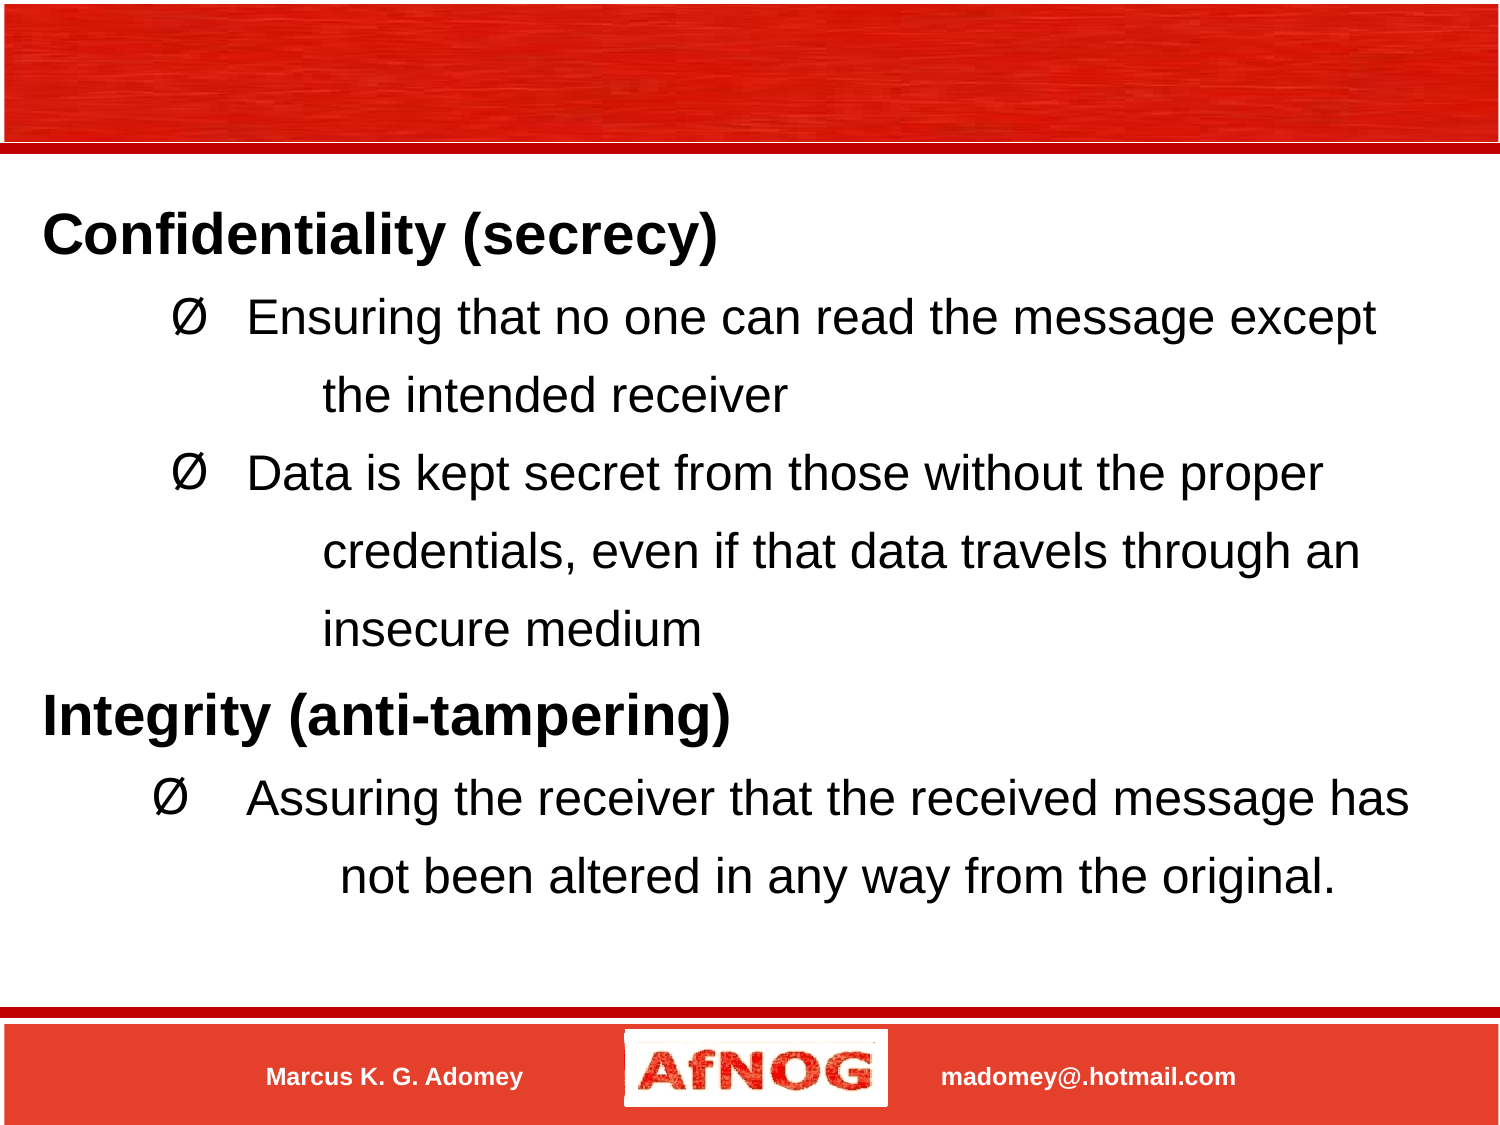

Confidentiality (secrecy)
Ensuring that no one can read the message except the intended receiver
Data is kept secret from those without the proper credentials, even if that data travels through an insecure medium
Integrity (anti-tampering)
Assuring the receiver that the received message has not been altered in any way from the original.